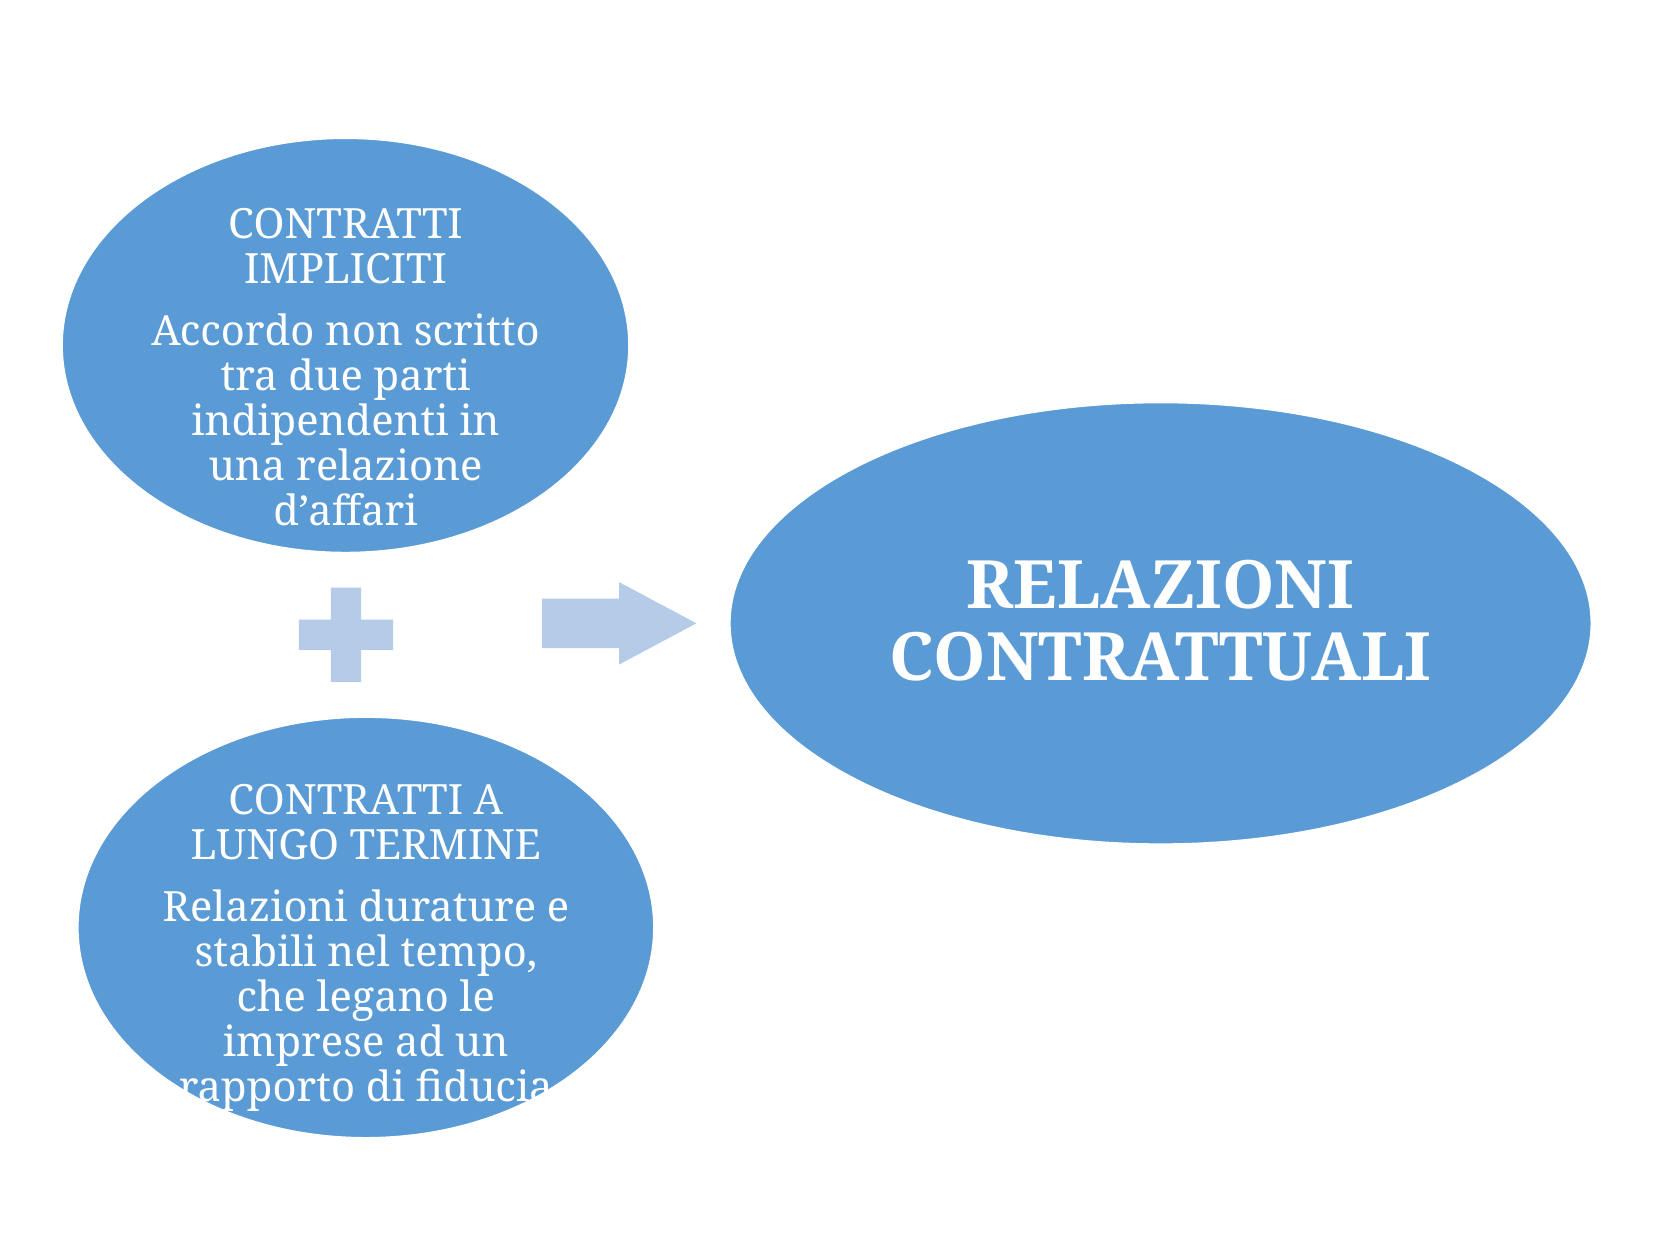

CONTRATTI IMPLICITI
Accordo non scritto tra due parti indipendenti in una relazione d’affari
RELAZIONI CONTRATTUALI
CONTRATTI A LUNGO TERMINE
Relazioni durature e stabili nel tempo, che legano le imprese ad un rapporto di fiducia
#